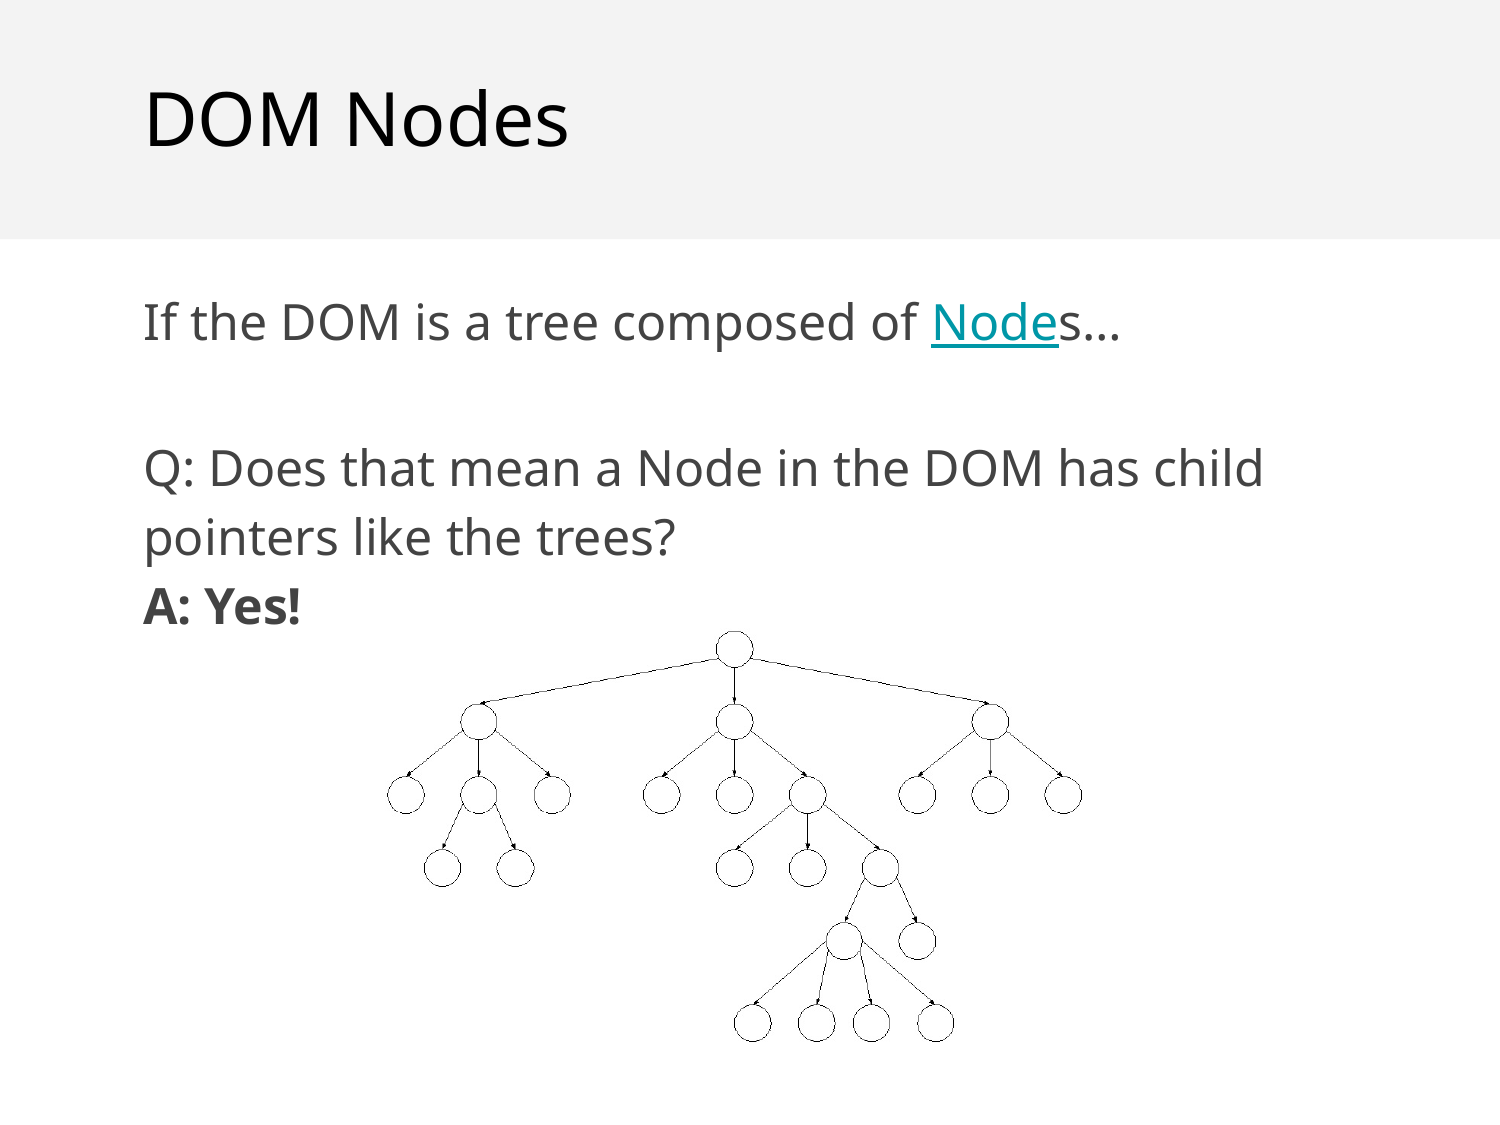

# DOM Nodes
If the DOM is a tree composed of Nodes…
Q: Does that mean a Node in the DOM has child pointers like the trees?
A: Yes!